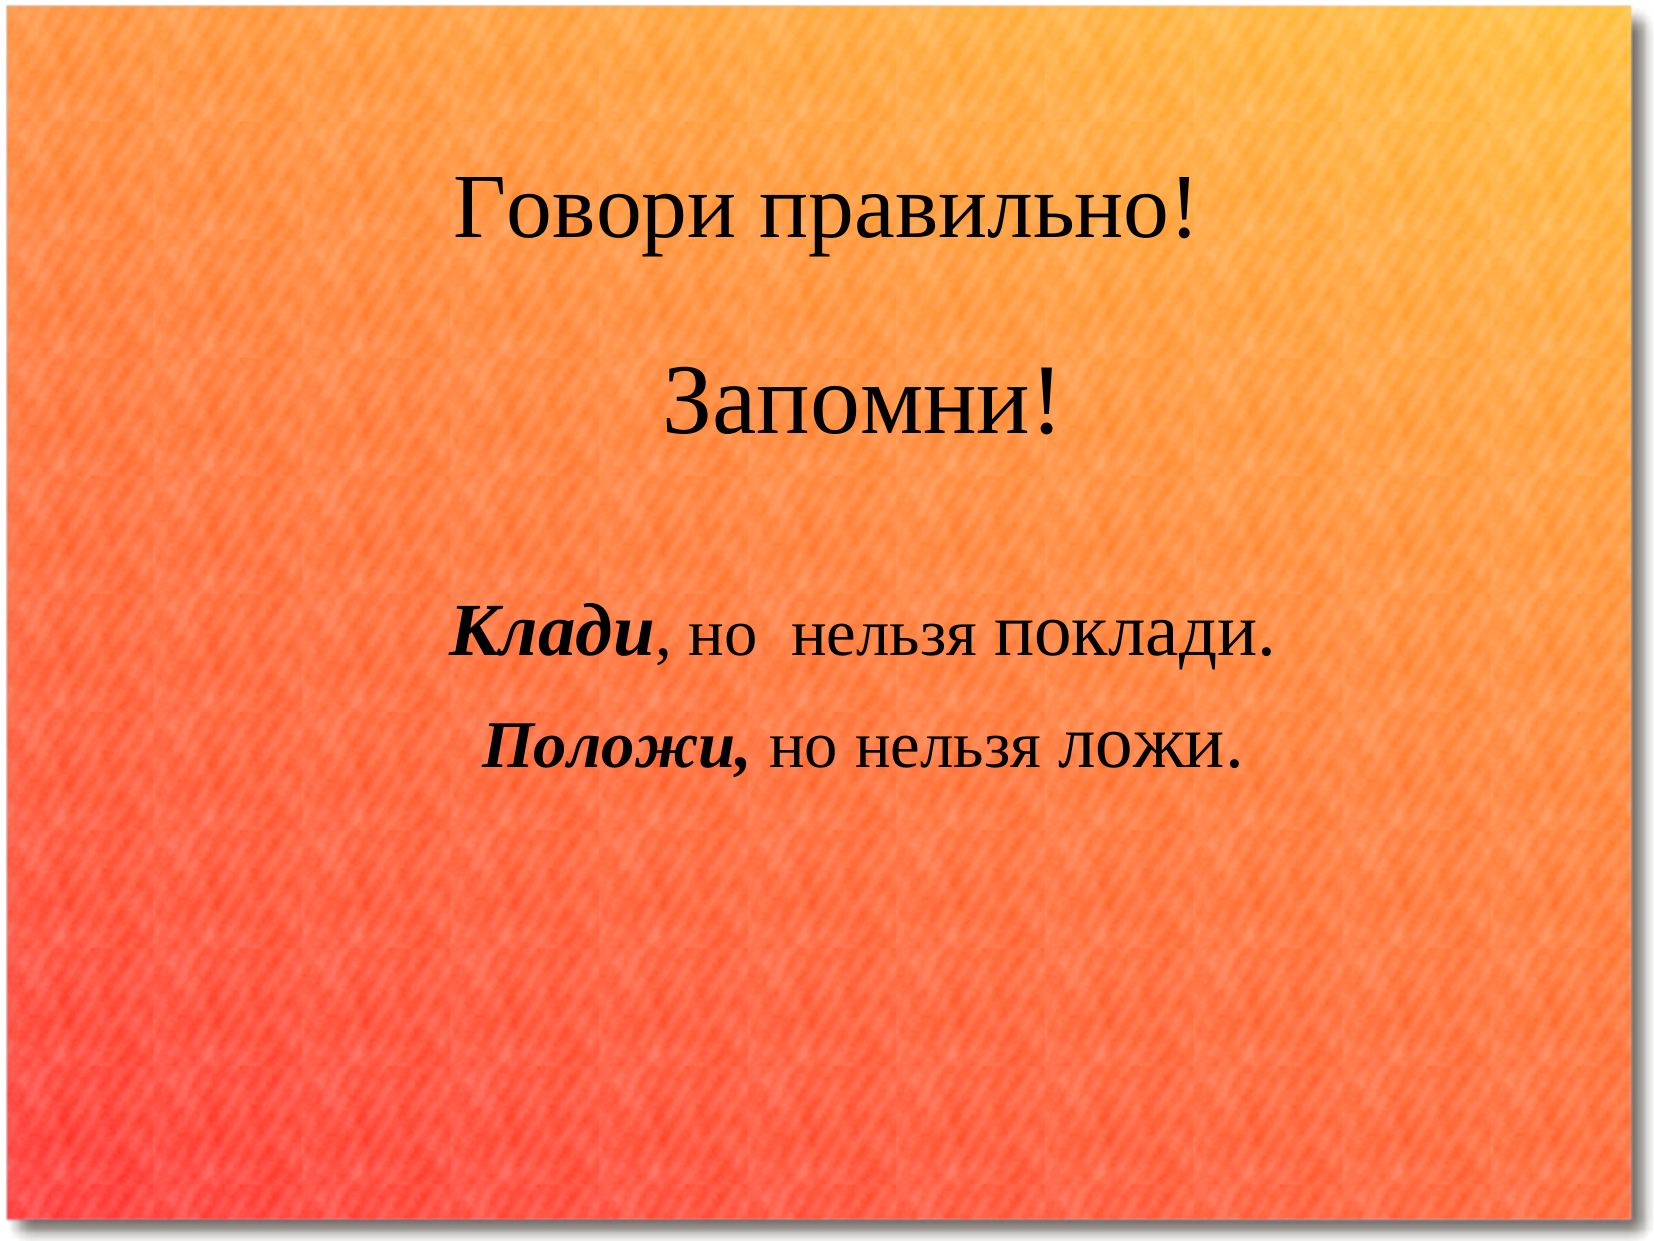

# Говори правильно!
Запомни!
Клади, но нельзя поклади.
Положи, но нельзя ложи.